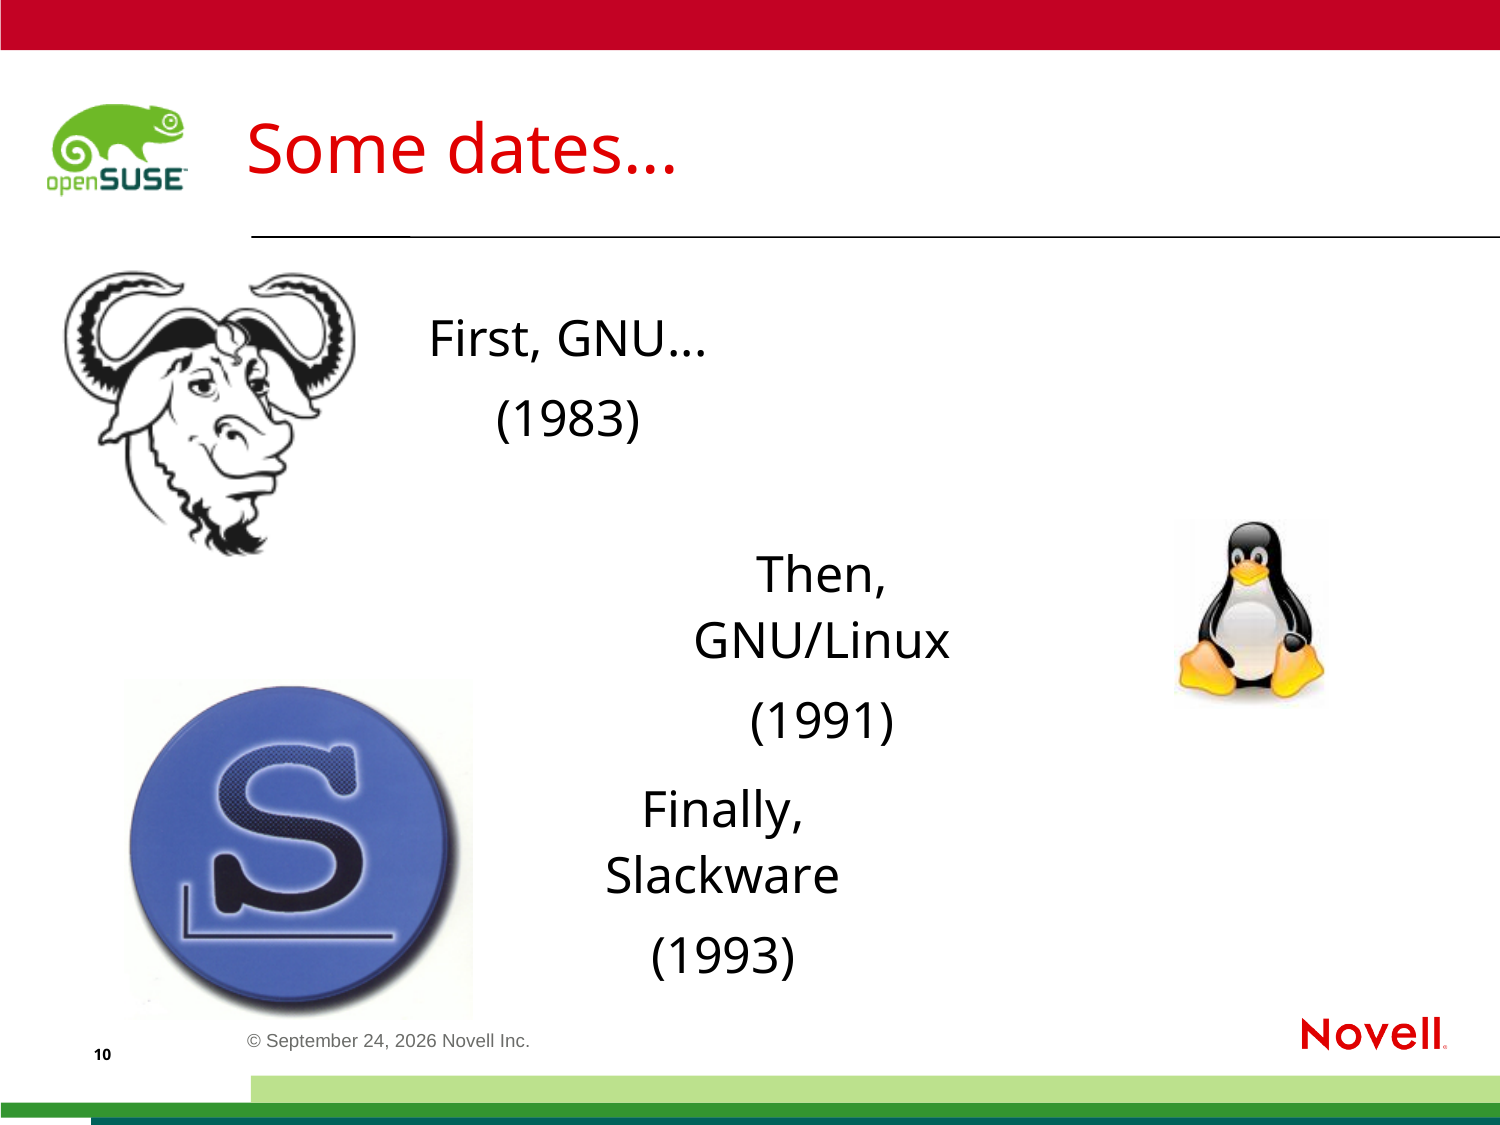

Some dates...
First, the Earth cooled...
# First, GNU...
(1983)
Then, GNU/Linux
(1991)
Finally, Slackware
(1993)